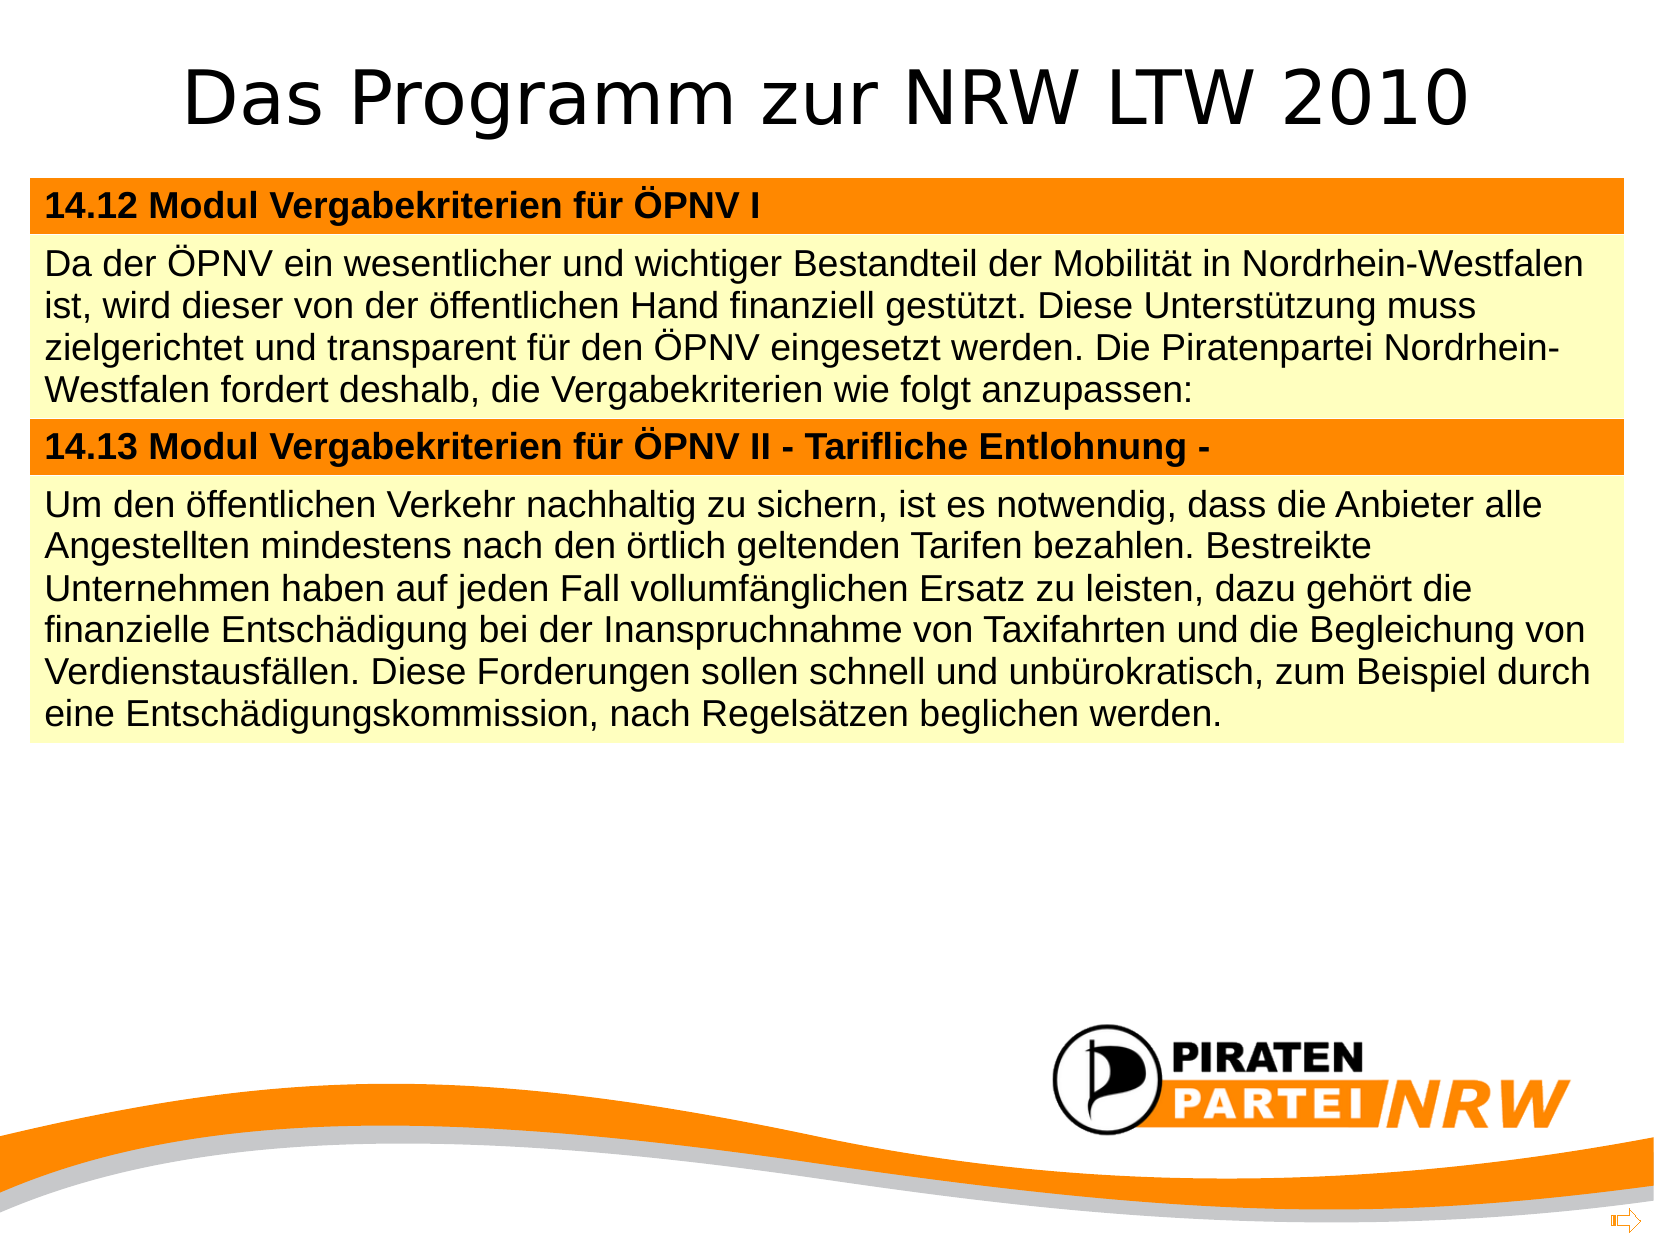

# Das Programm zur NRW LTW 2010
| 14.12 Modul Vergabekriterien für ÖPNV I |
| --- |
| Da der ÖPNV ein wesentlicher und wichtiger Bestandteil der Mobilität in Nordrhein-Westfalen ist, wird dieser von der öffentlichen Hand finanziell gestützt. Diese Unterstützung muss zielgerichtet und transparent für den ÖPNV eingesetzt werden. Die Piratenpartei Nordrhein-Westfalen fordert deshalb, die Vergabekriterien wie folgt anzupassen: |
| 14.13 Modul Vergabekriterien für ÖPNV II - Tarifliche Entlohnung - |
| Um den öffentlichen Verkehr nachhaltig zu sichern, ist es notwendig, dass die Anbieter alle Angestellten mindestens nach den örtlich geltenden Tarifen bezahlen. Bestreikte Unternehmen haben auf jeden Fall vollumfänglichen Ersatz zu leisten, dazu gehört die finanzielle Entschädigung bei der Inanspruchnahme von Taxifahrten und die Begleichung von Verdienstausfällen. Diese Forderungen sollen schnell und unbürokratisch, zum Beispiel durch eine Entschädigungskommission, nach Regelsätzen beglichen werden. |